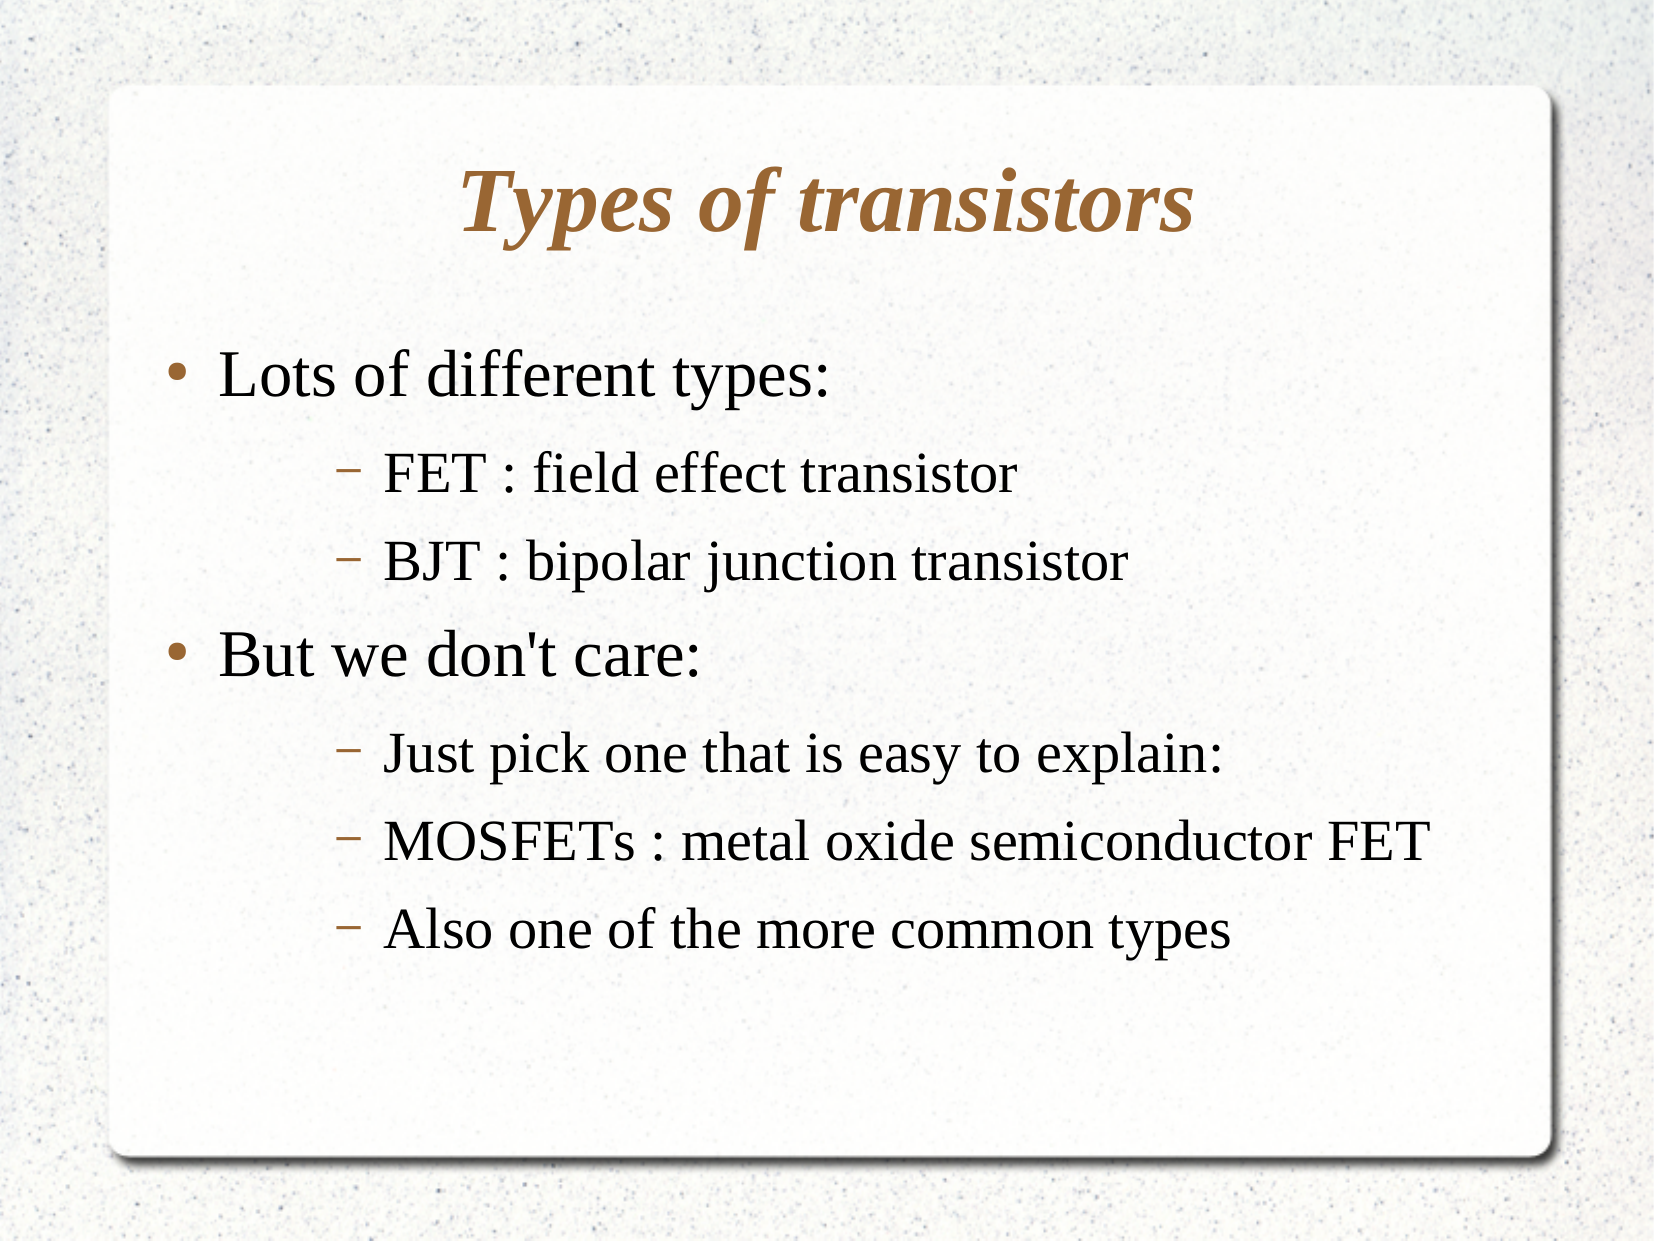

# Types of transistors
Lots of different types:
FET : field effect transistor
BJT : bipolar junction transistor
But we don't care:
Just pick one that is easy to explain:
MOSFETs : metal oxide semiconductor FET
Also one of the more common types